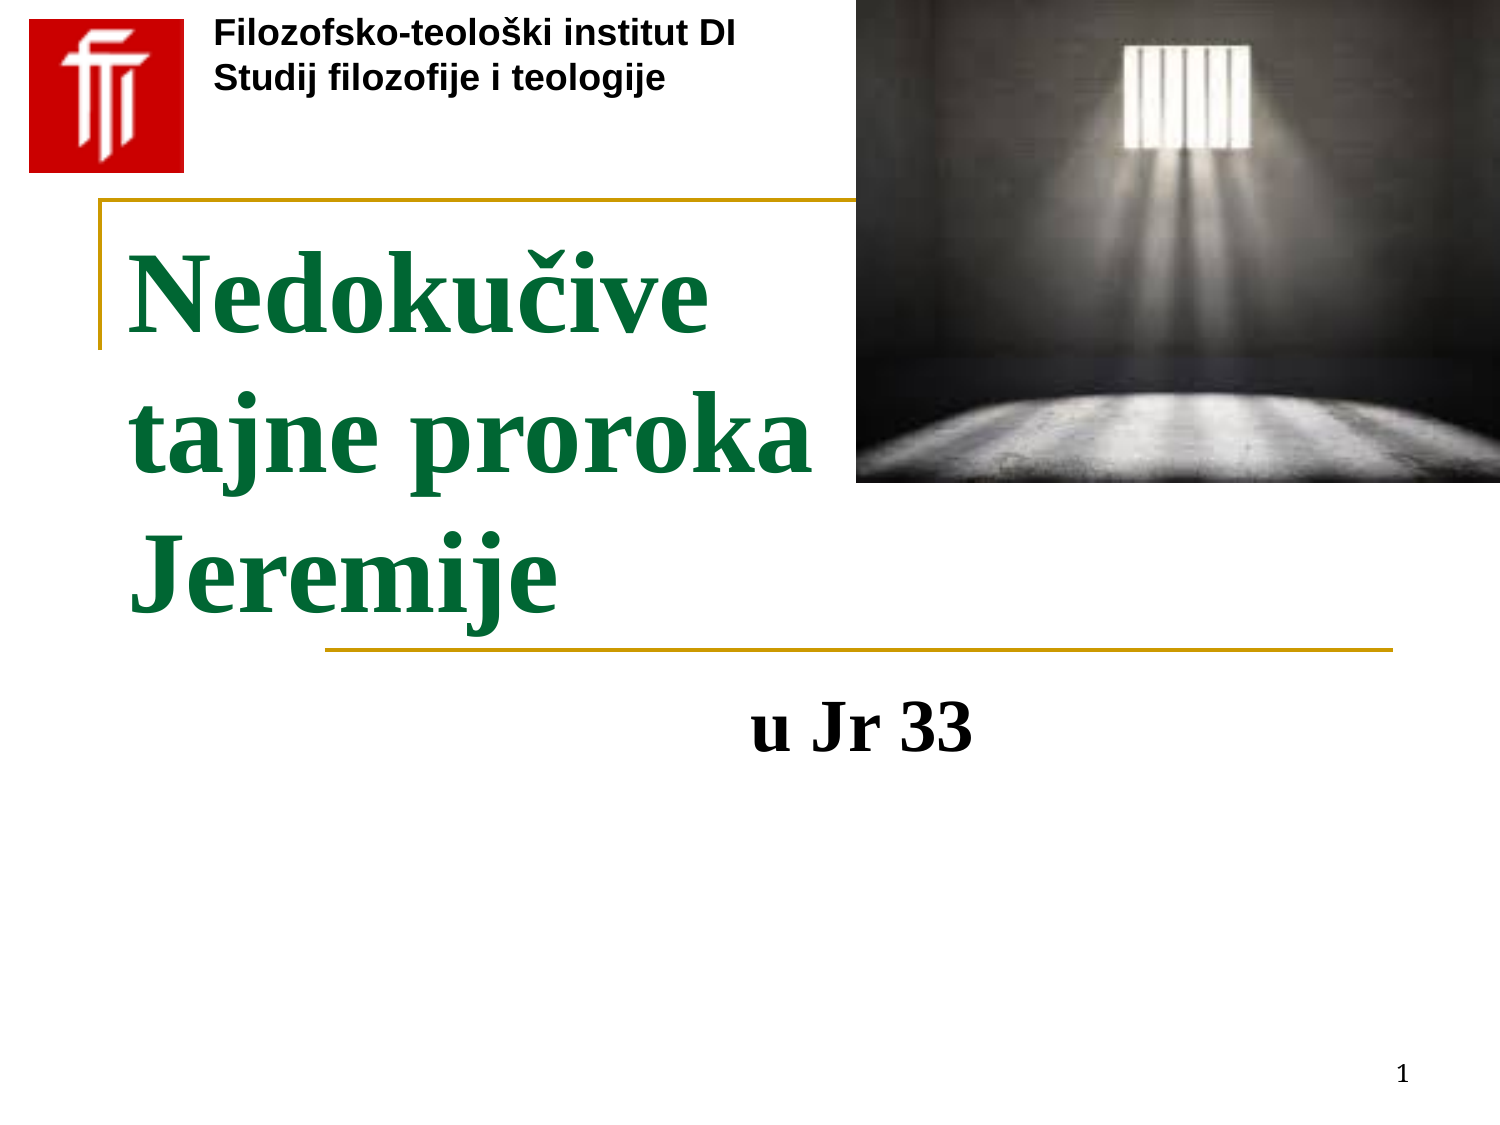

Filozofsko-teološki institut DI
Studij filozofije i teologije
# Nedokučive tajne proroka Jeremije
u Jr 33